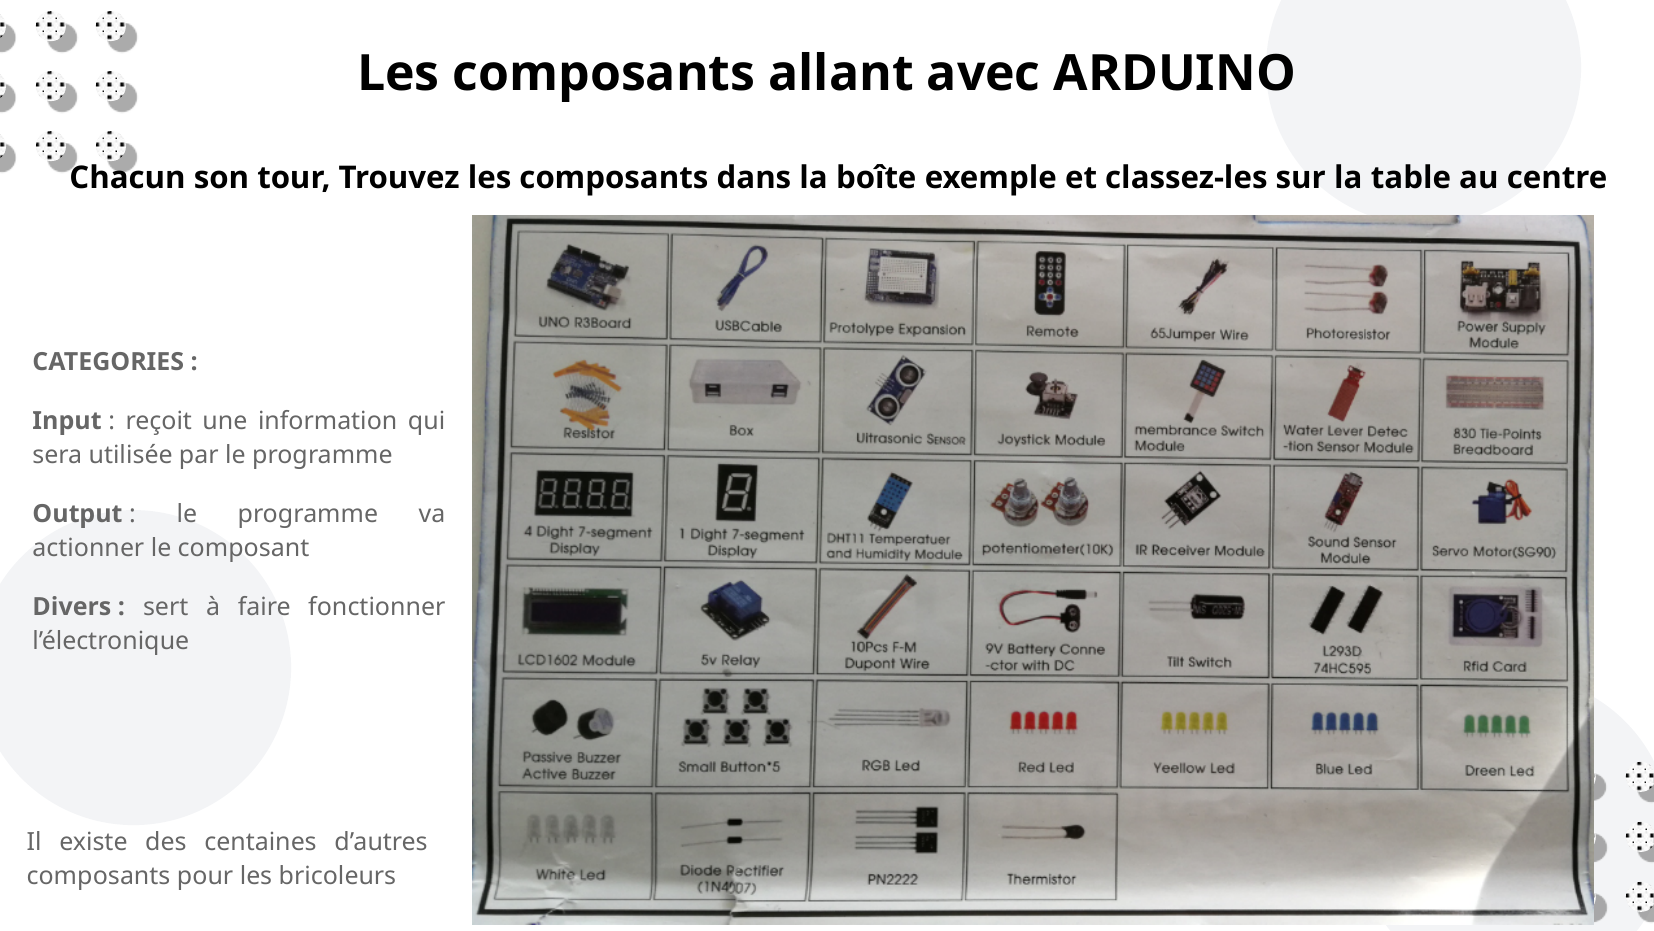

Les composants allant avec ARDUINO
Chacun son tour, Trouvez les composants dans la boîte exemple et classez-les sur la table au centre
CATEGORIES :
Input : reçoit une information qui sera utilisée par le programme
Output : le programme va actionner le composant
Divers : sert à faire fonctionner l’électronique
Il existe des centaines d’autres composants pour les bricoleurs